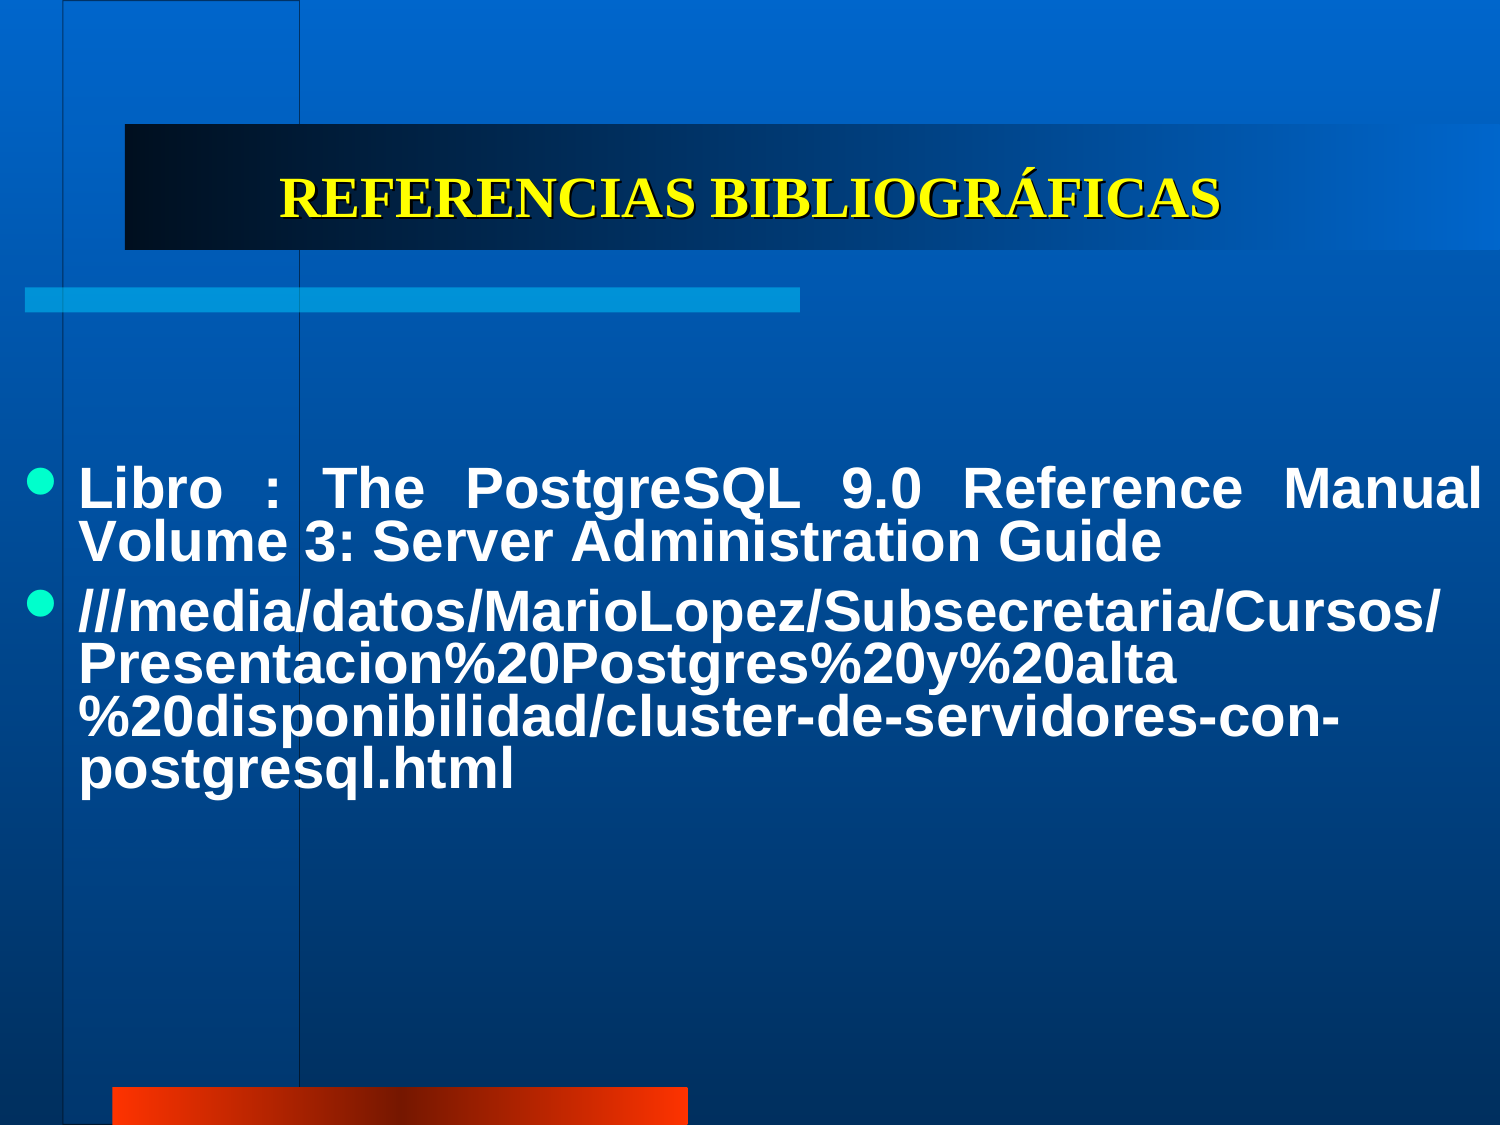

# REFERENCIAS BIBLIOGRÁFICAS
Libro : The PostgreSQL 9.0 Reference Manual Volume 3: Server Administration Guide
///media/datos/MarioLopez/Subsecretaria/Cursos/Presentacion%20Postgres%20y%20alta%20disponibilidad/cluster-de-servidores-con-postgresql.html